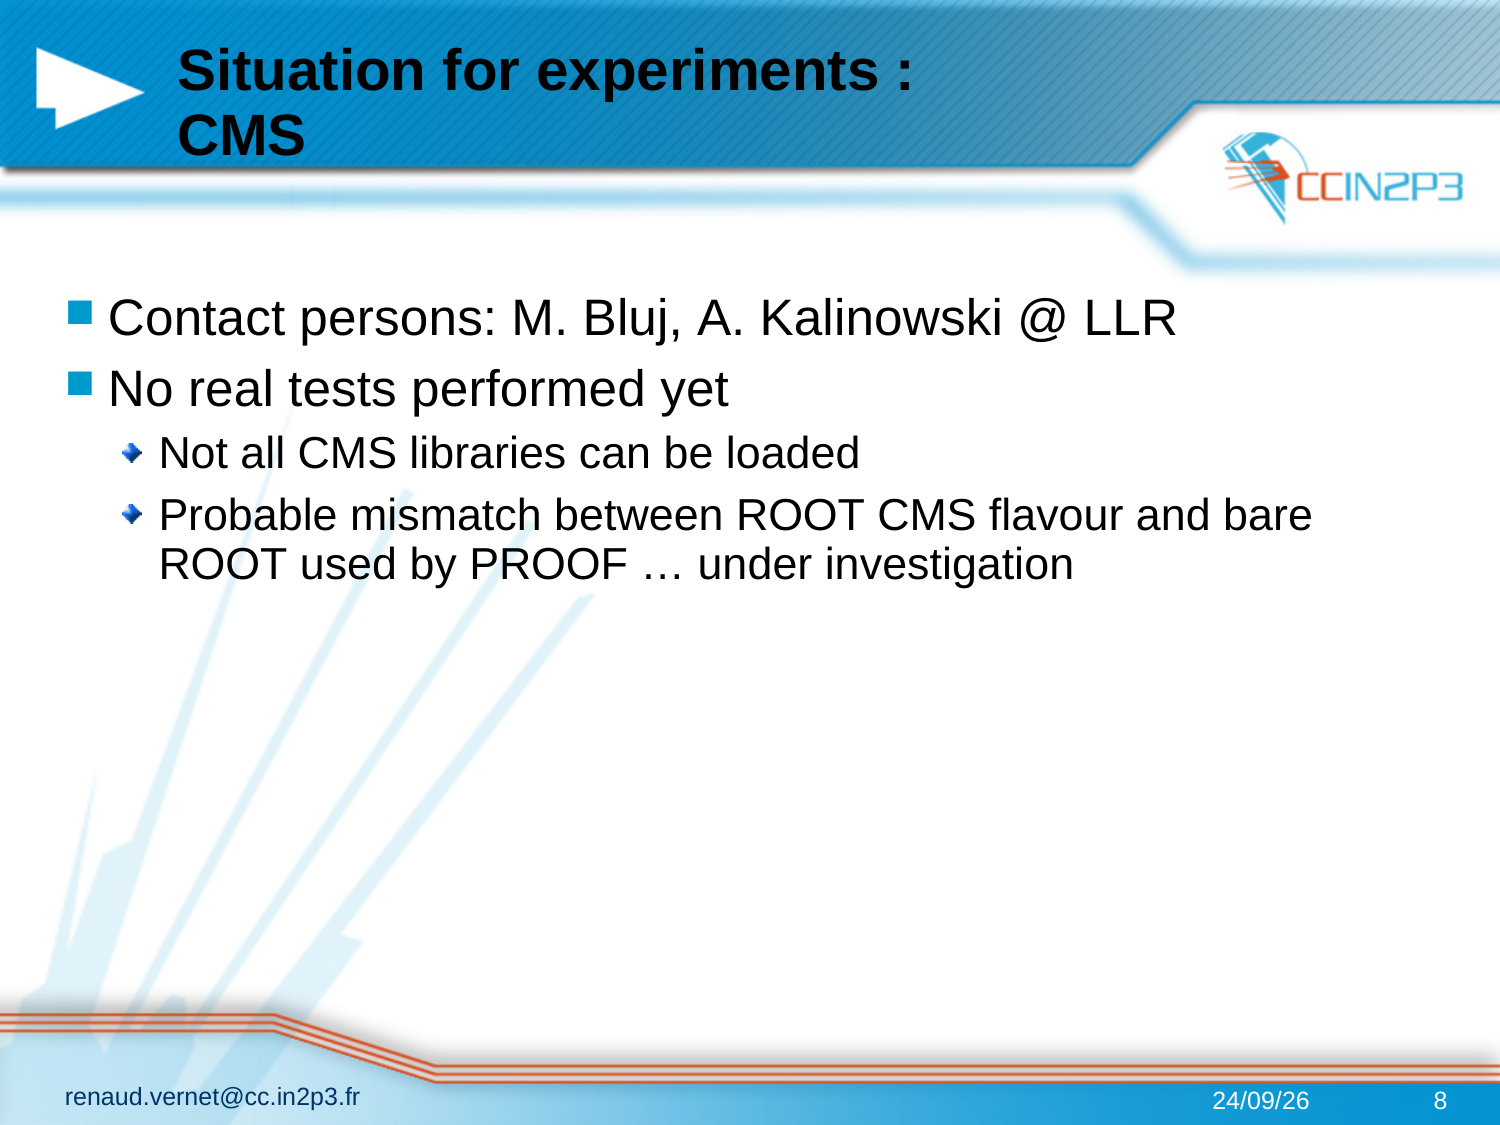

# Situation for experiments : CMS
Contact persons: M. Bluj, A. Kalinowski @ LLR
No real tests performed yet
Not all CMS libraries can be loaded
Probable mismatch between ROOT CMS flavour and bare ROOT used by PROOF … under investigation
R. Vernet
8